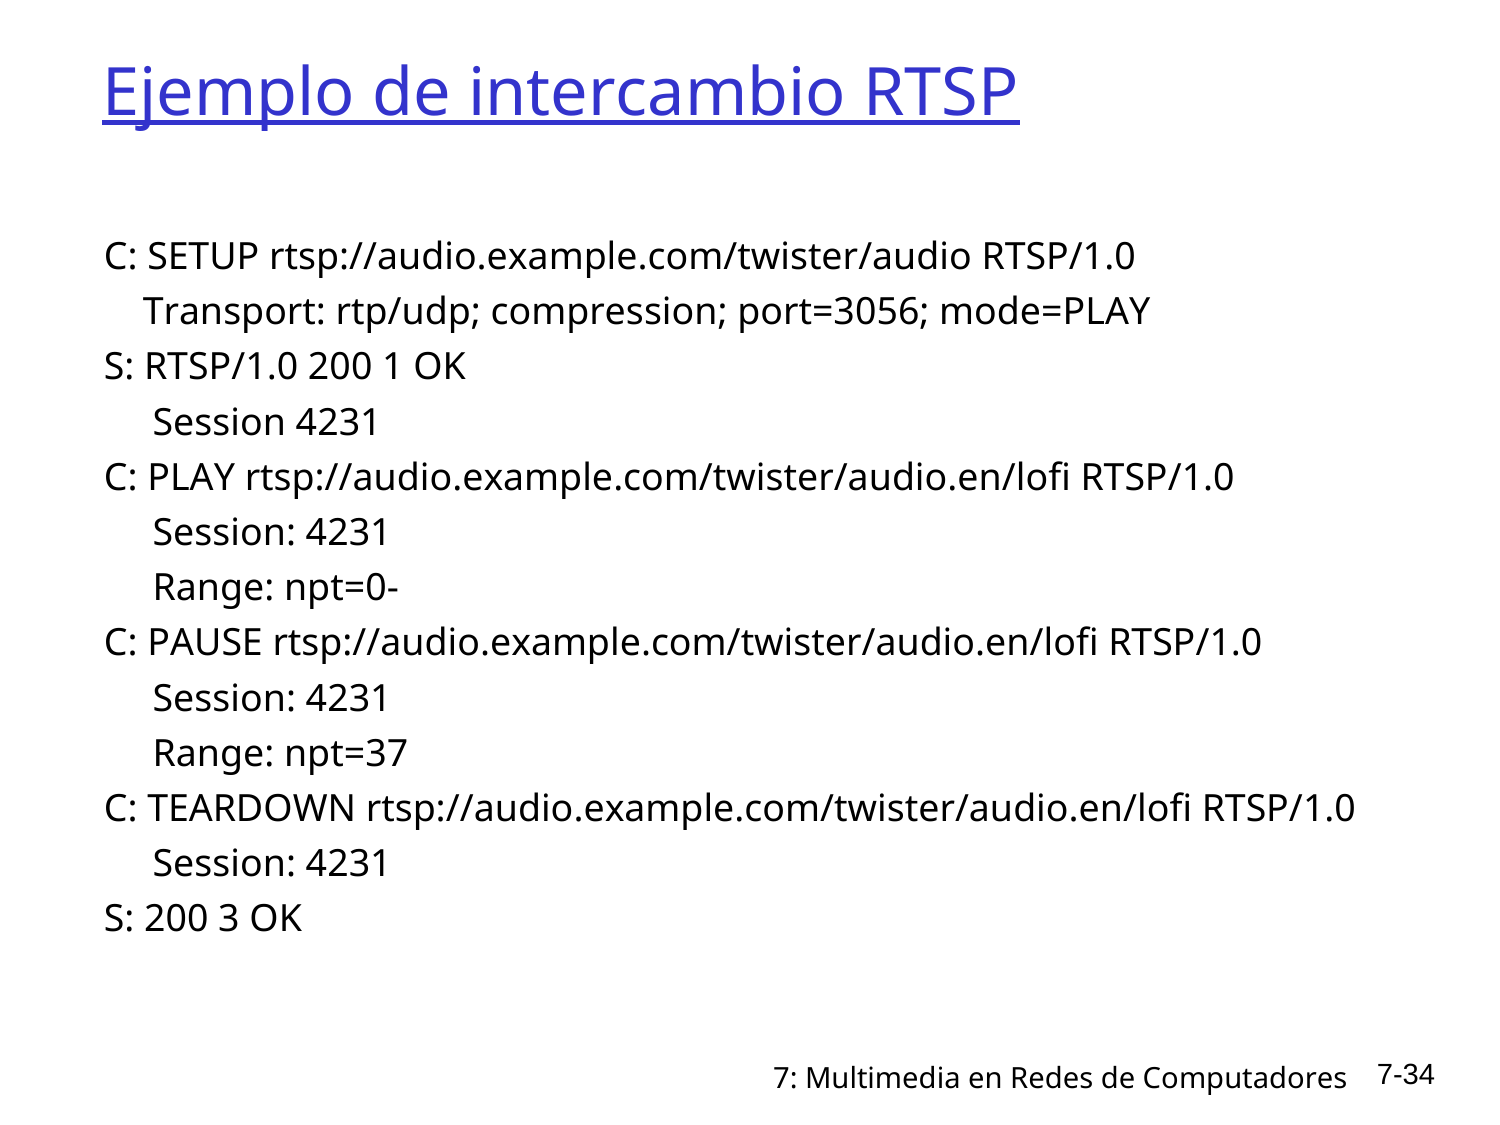

# Ejemplo de intercambio RTSP
 C: SETUP rtsp://audio.example.com/twister/audio RTSP/1.0
 Transport: rtp/udp; compression; port=3056; mode=PLAY
 S: RTSP/1.0 200 1 OK
 Session 4231
 C: PLAY rtsp://audio.example.com/twister/audio.en/lofi RTSP/1.0
 Session: 4231
 Range: npt=0-
 C: PAUSE rtsp://audio.example.com/twister/audio.en/lofi RTSP/1.0
 Session: 4231
 Range: npt=37
 C: TEARDOWN rtsp://audio.example.com/twister/audio.en/lofi RTSP/1.0
 Session: 4231
 S: 200 3 OK
34